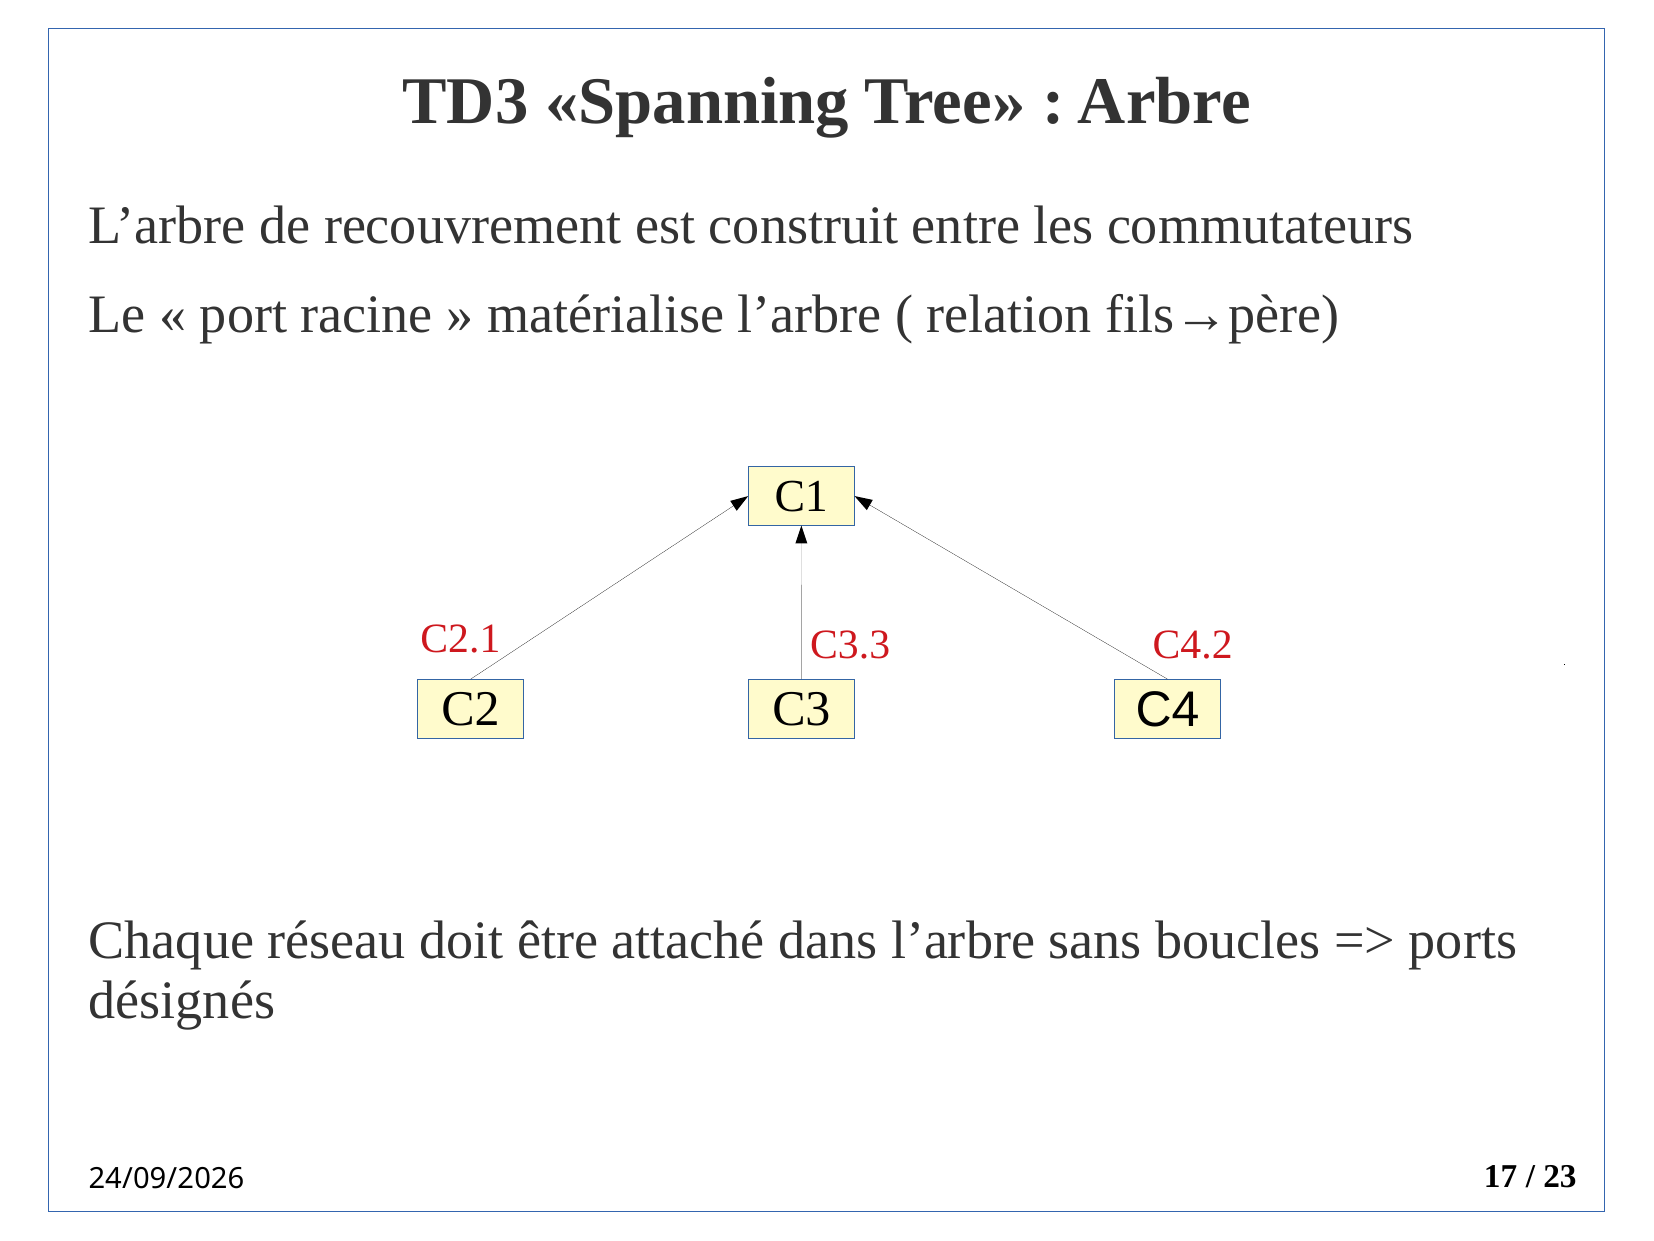

# TD3 «Spanning Tree» : Arbre
L’arbre de recouvrement est construit entre les commutateurs
Le « port racine » matérialise l’arbre ( relation fils→père)
Chaque réseau doit être attaché dans l’arbre sans boucles => ports désignés
C1
C2.1
C3.3
C4.2
C2
C3
C4
17